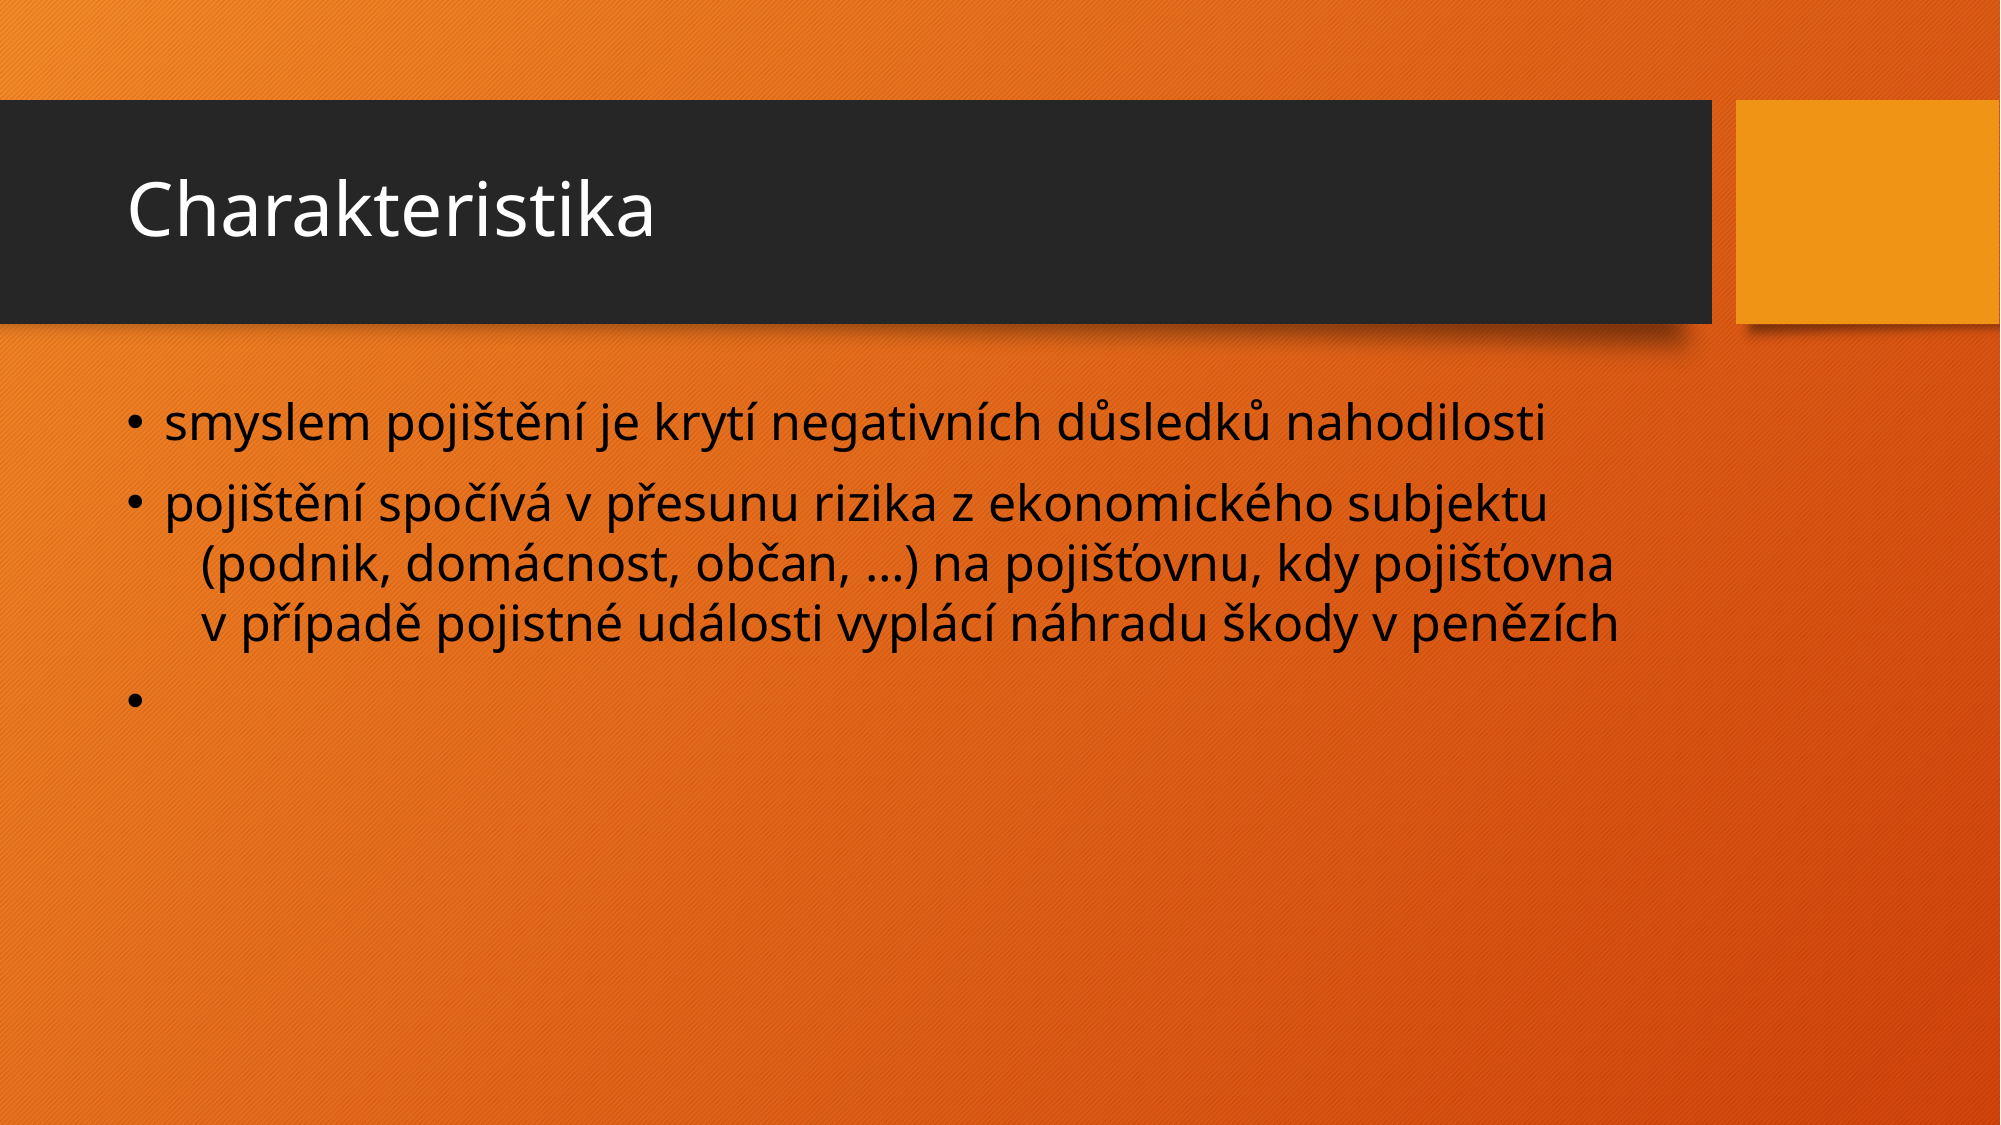

# Charakteristika
smyslem pojištění je krytí negativních důsledků nahodilosti
pojištění spočívá v přesunu rizika z ekonomického subjektu (podnik, domácnost, občan, …) na pojišťovnu, kdy pojišťovna v případě pojistné události vyplácí náhradu škody v penězích